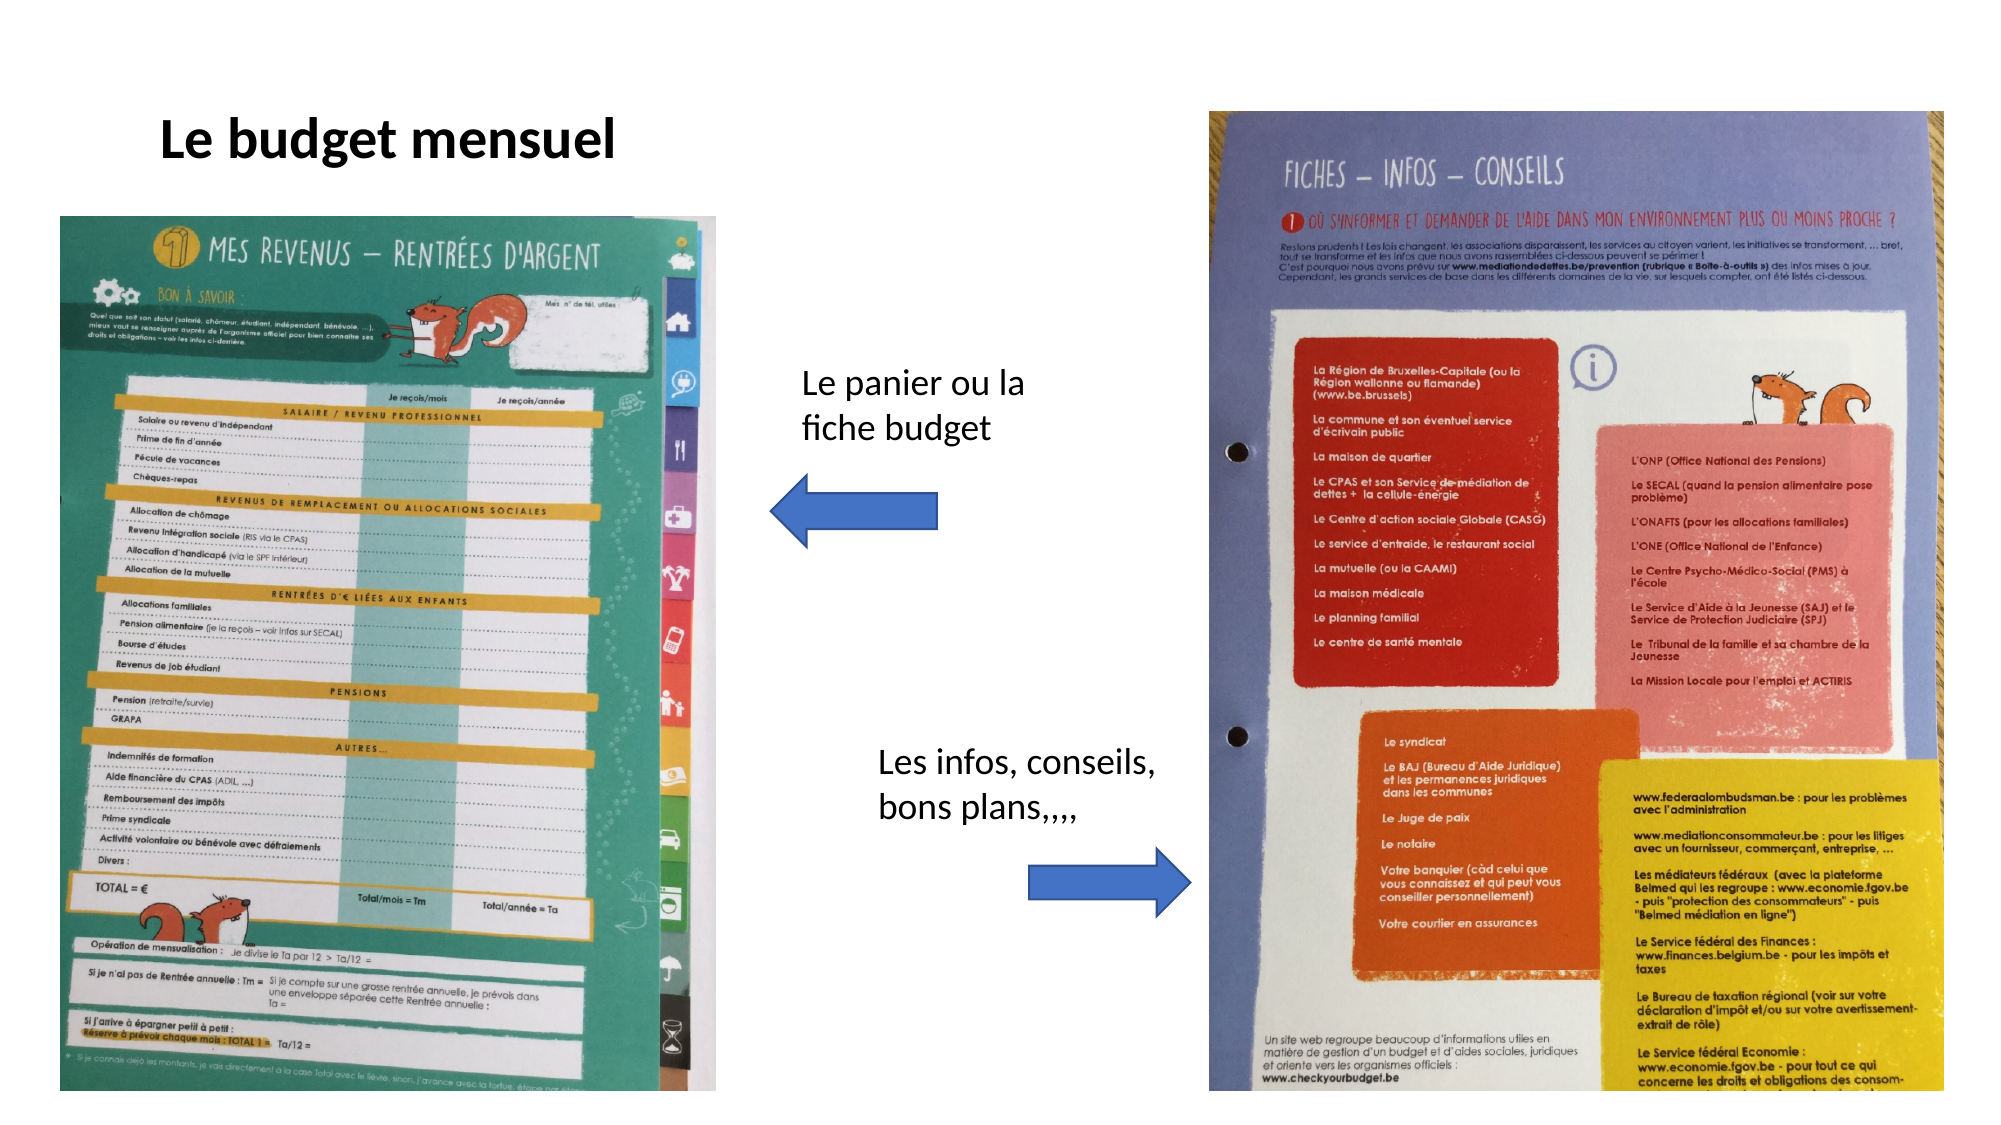

Le budget mensuel
Le panier ou la fiche budget
Les infos, conseils, bons plans,,,,